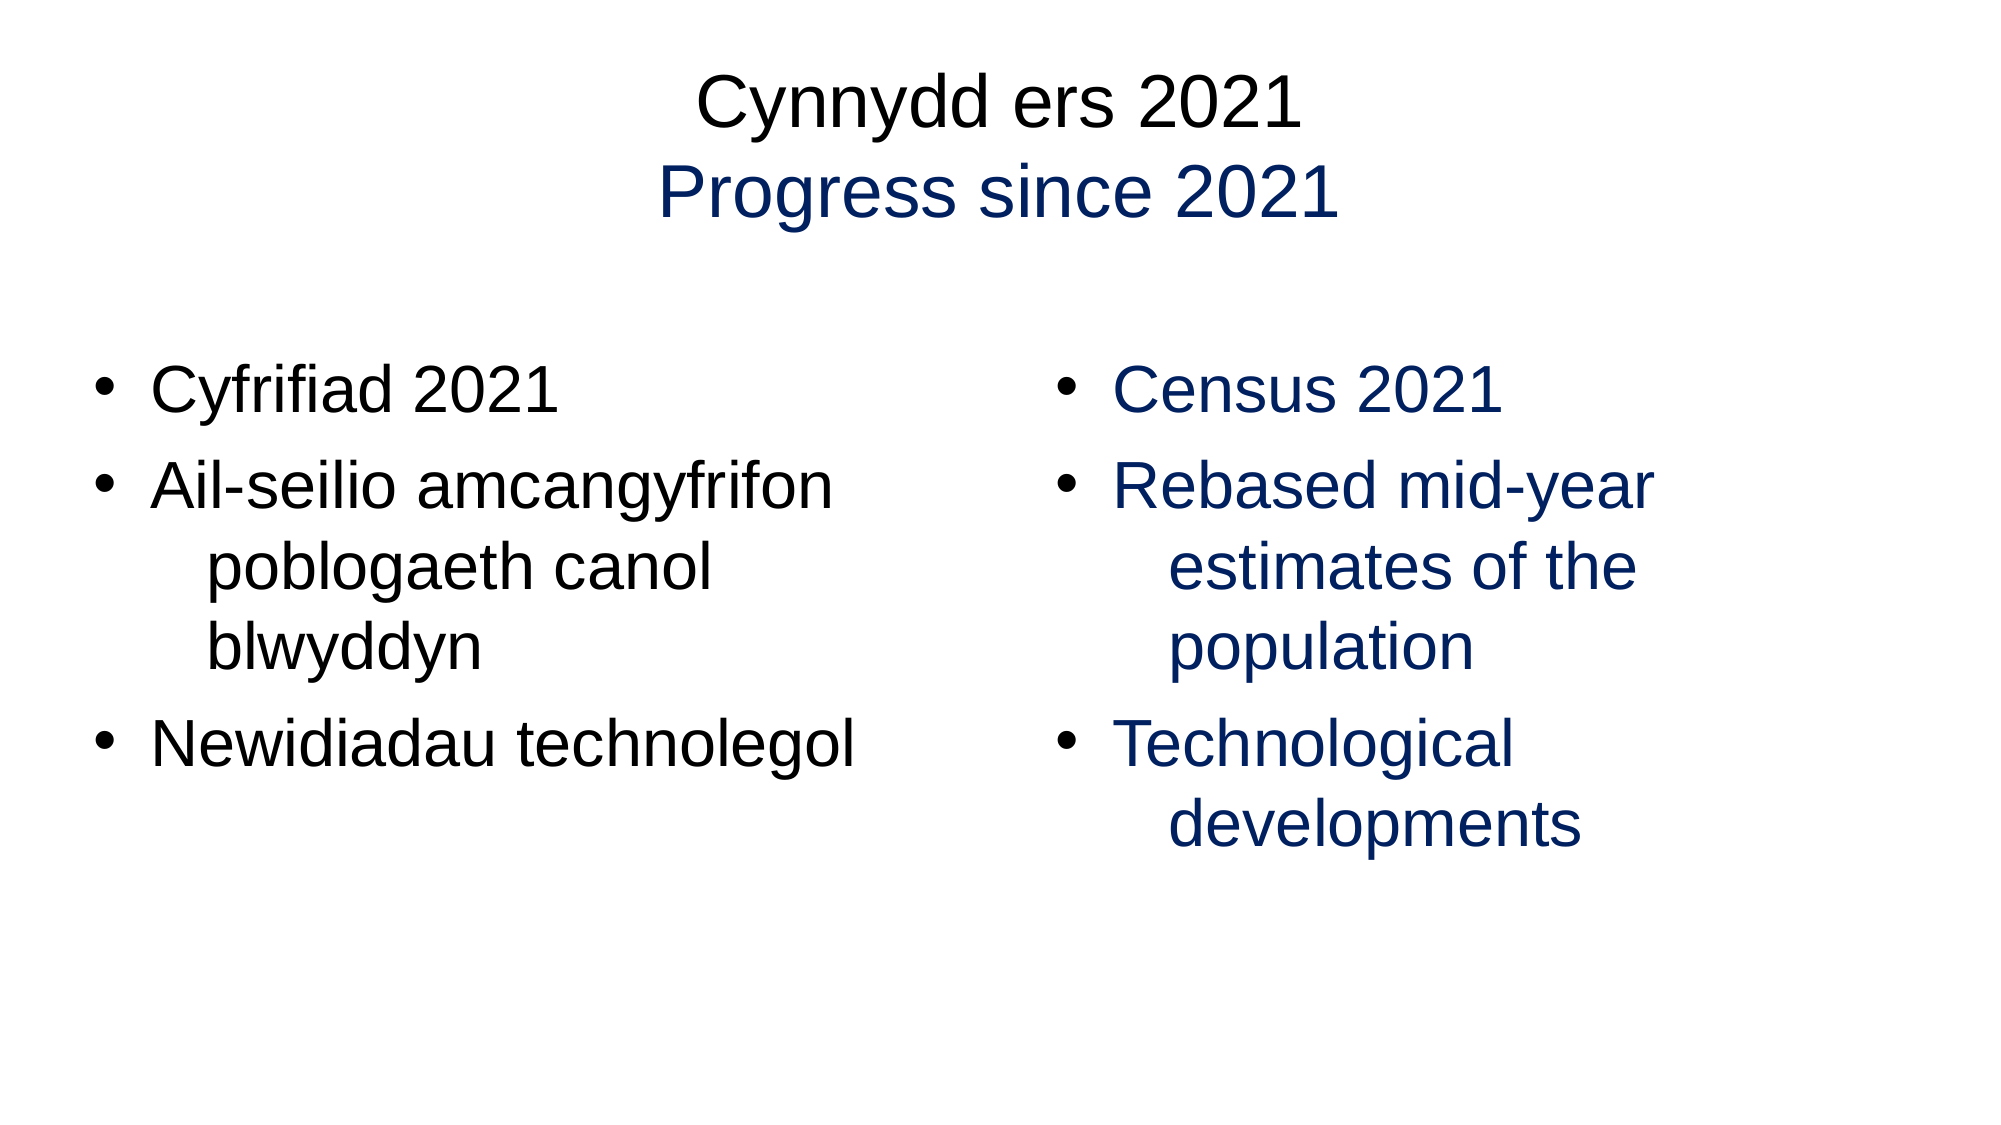

Cynnydd ers 2021
Progress since 2021
# Cyfrifiad 2021
Ail-seilio amcangyfrifon poblogaeth canol blwyddyn
Newidiadau technolegol
Census 2021
Rebased mid-year estimates of the population
Technological developments